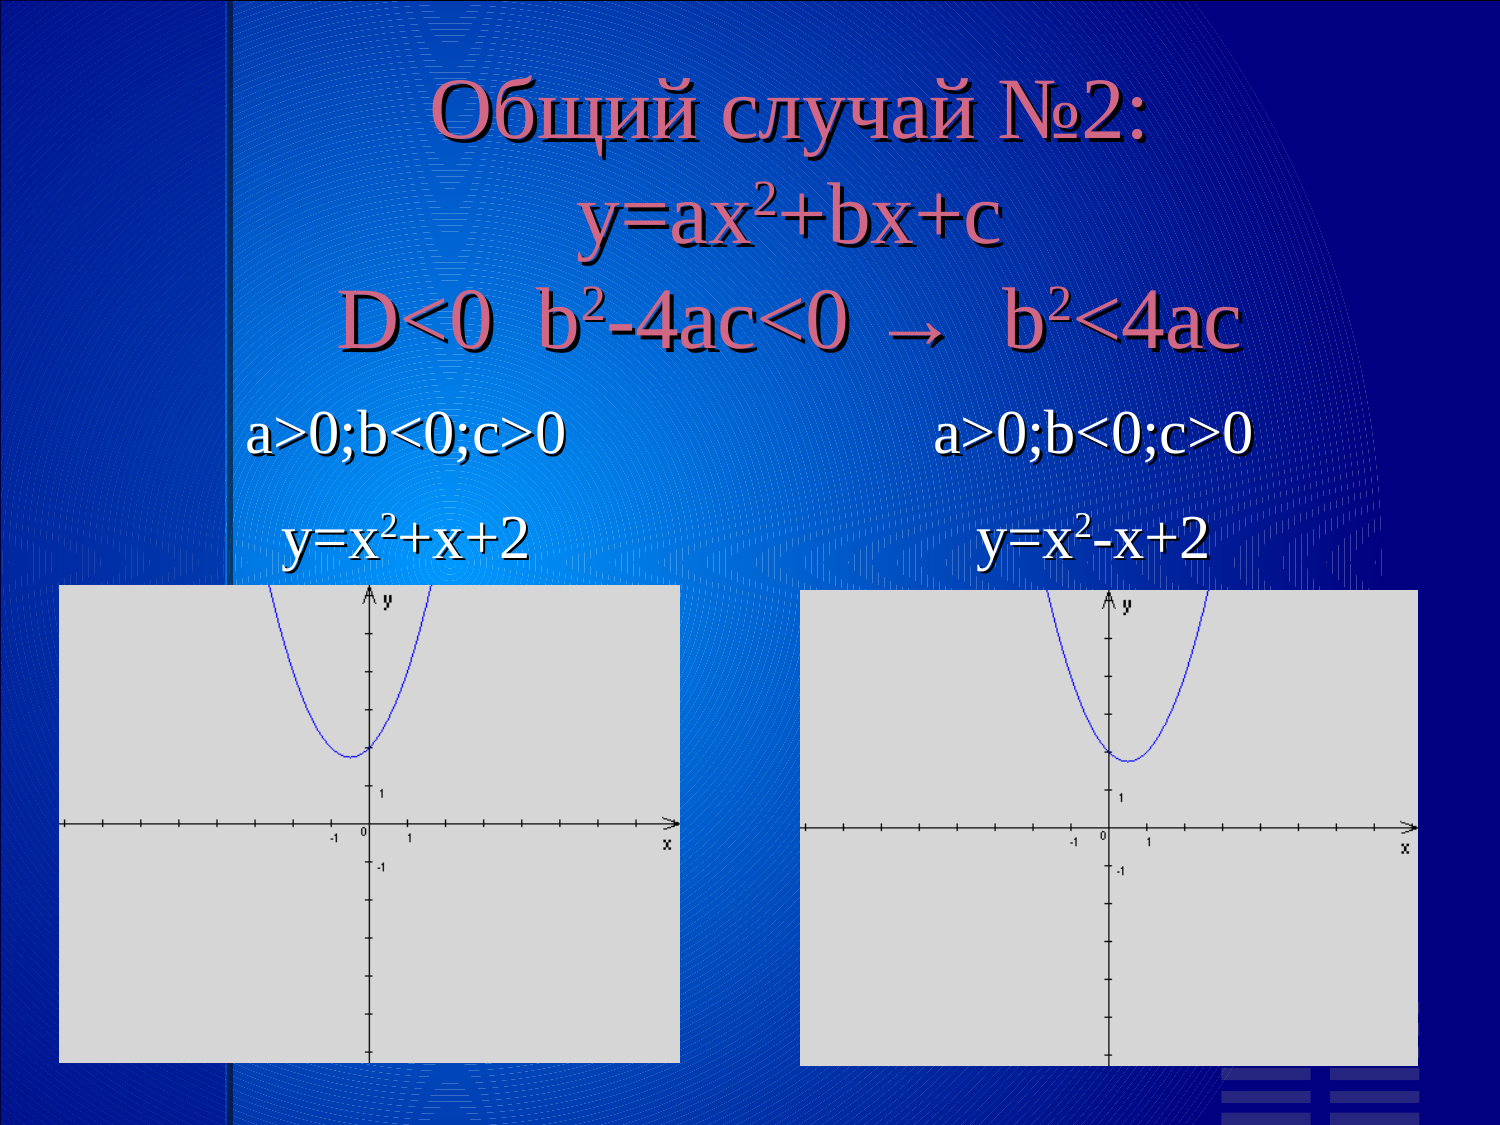

# Общий случай №2: y=aх2+bx+c D<0 b2-4ac<0 → b2<4ac
а>0;b<0;c>0
y=x2+x+2
а>0;b<0;c>0
y=x2-x+2